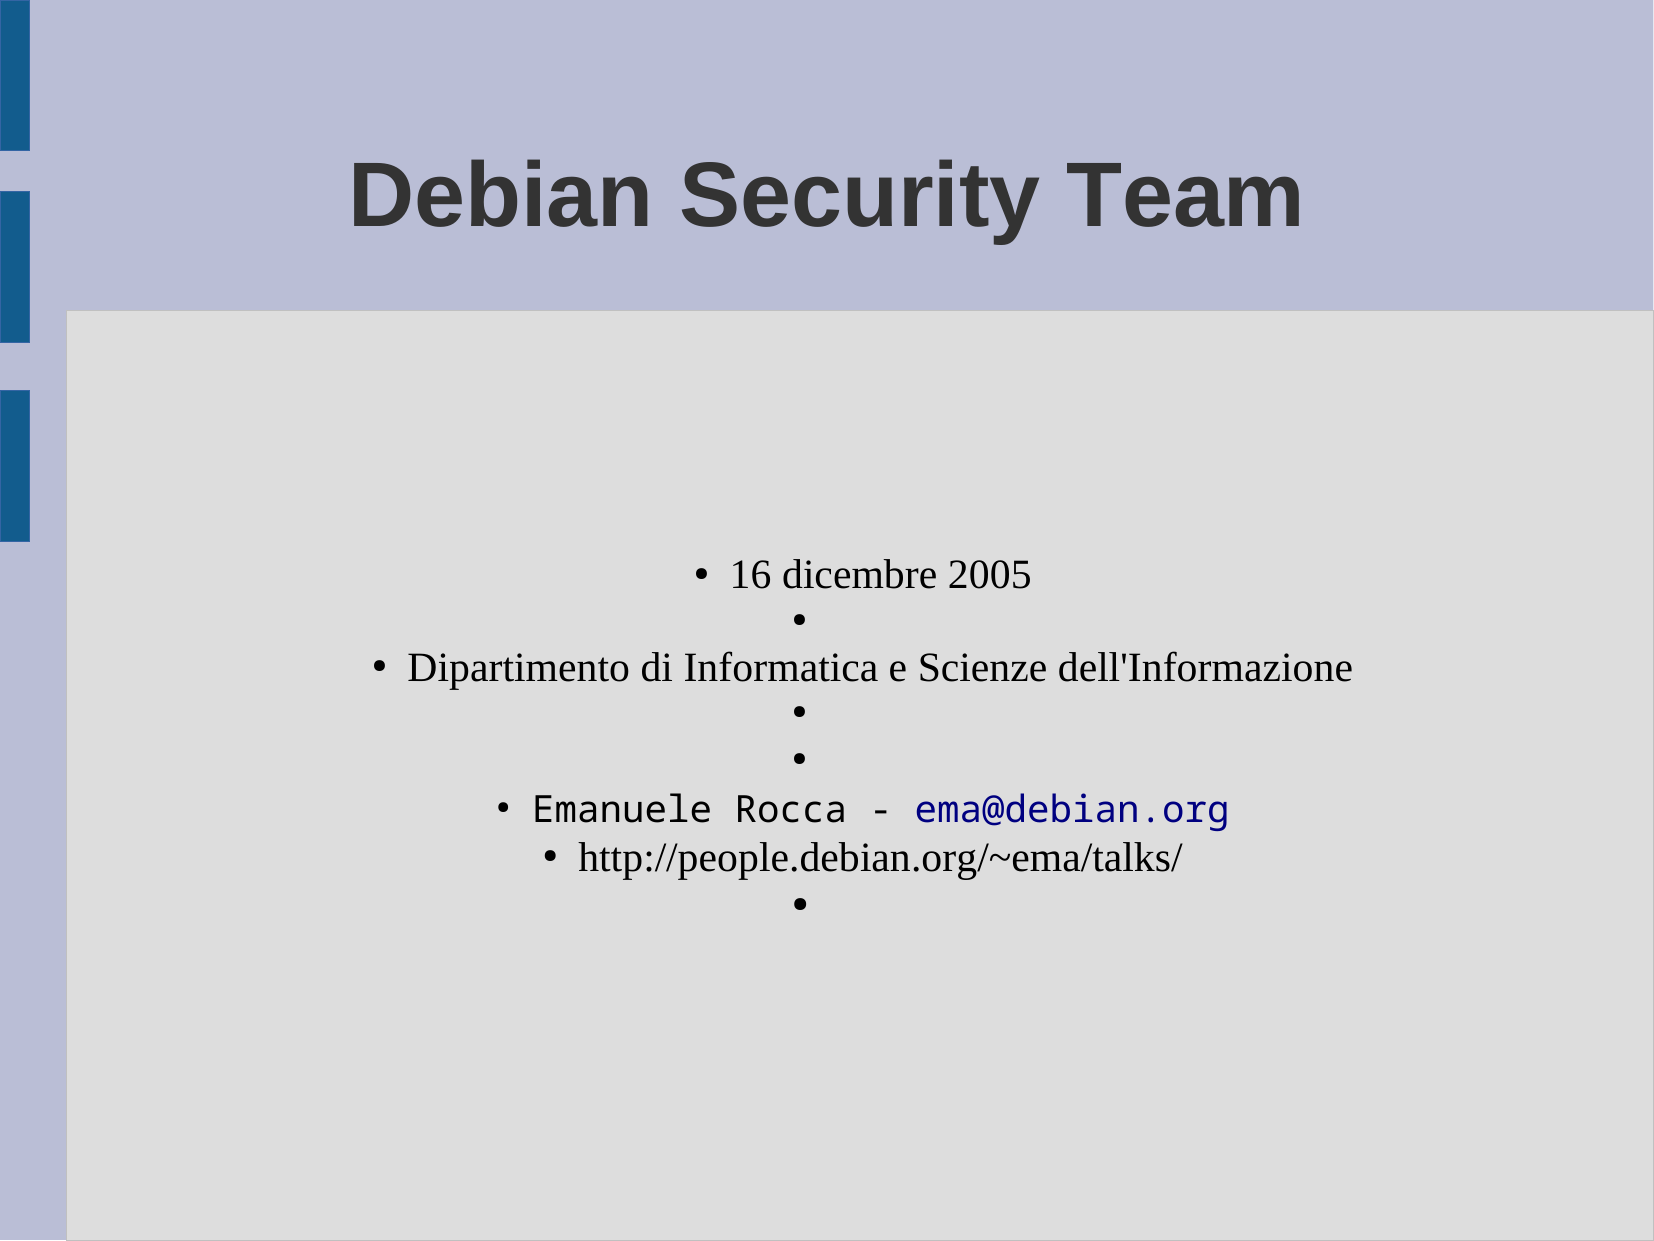

# Debian Security Team
16 dicembre 2005
Dipartimento di Informatica e Scienze dell'Informazione
Emanuele Rocca - ema@debian.org
http://people.debian.org/~ema/talks/